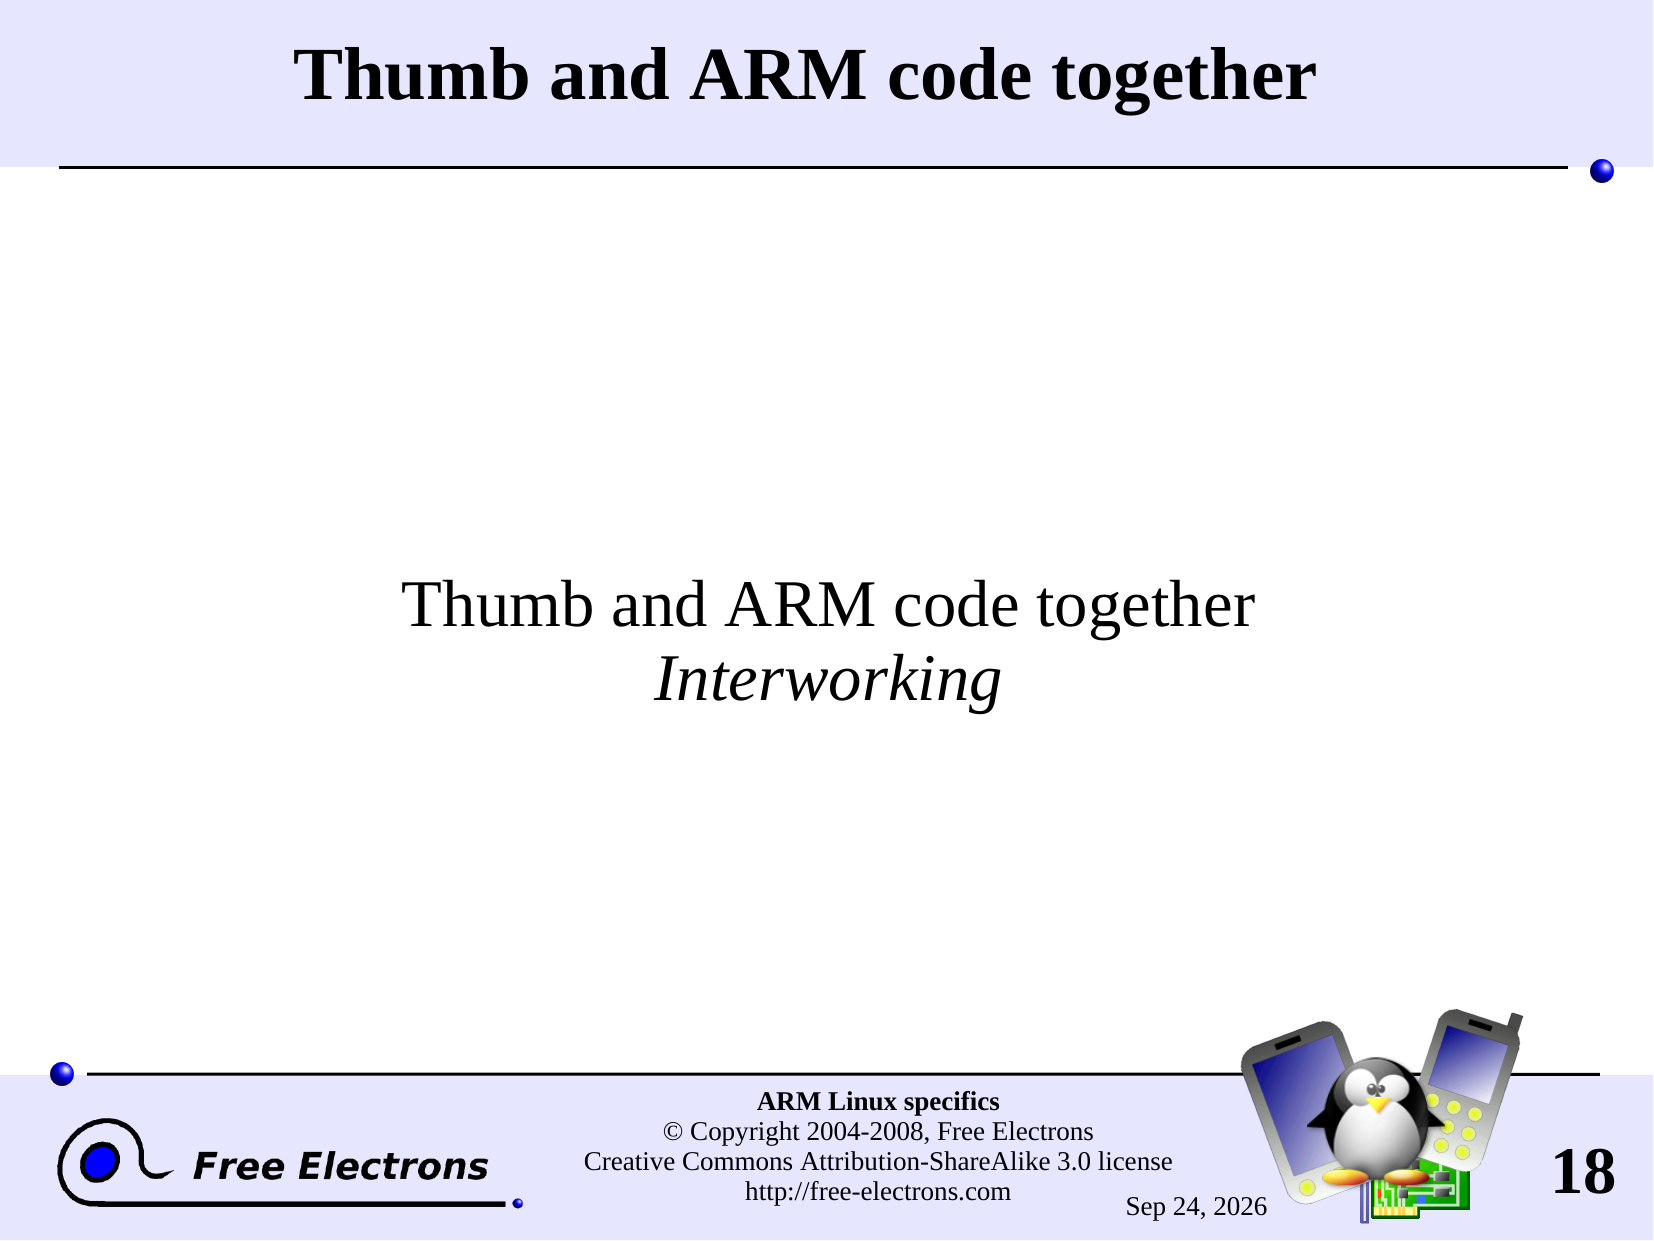

# Thumb and ARM code together
Thumb and ARM code together
Interworking